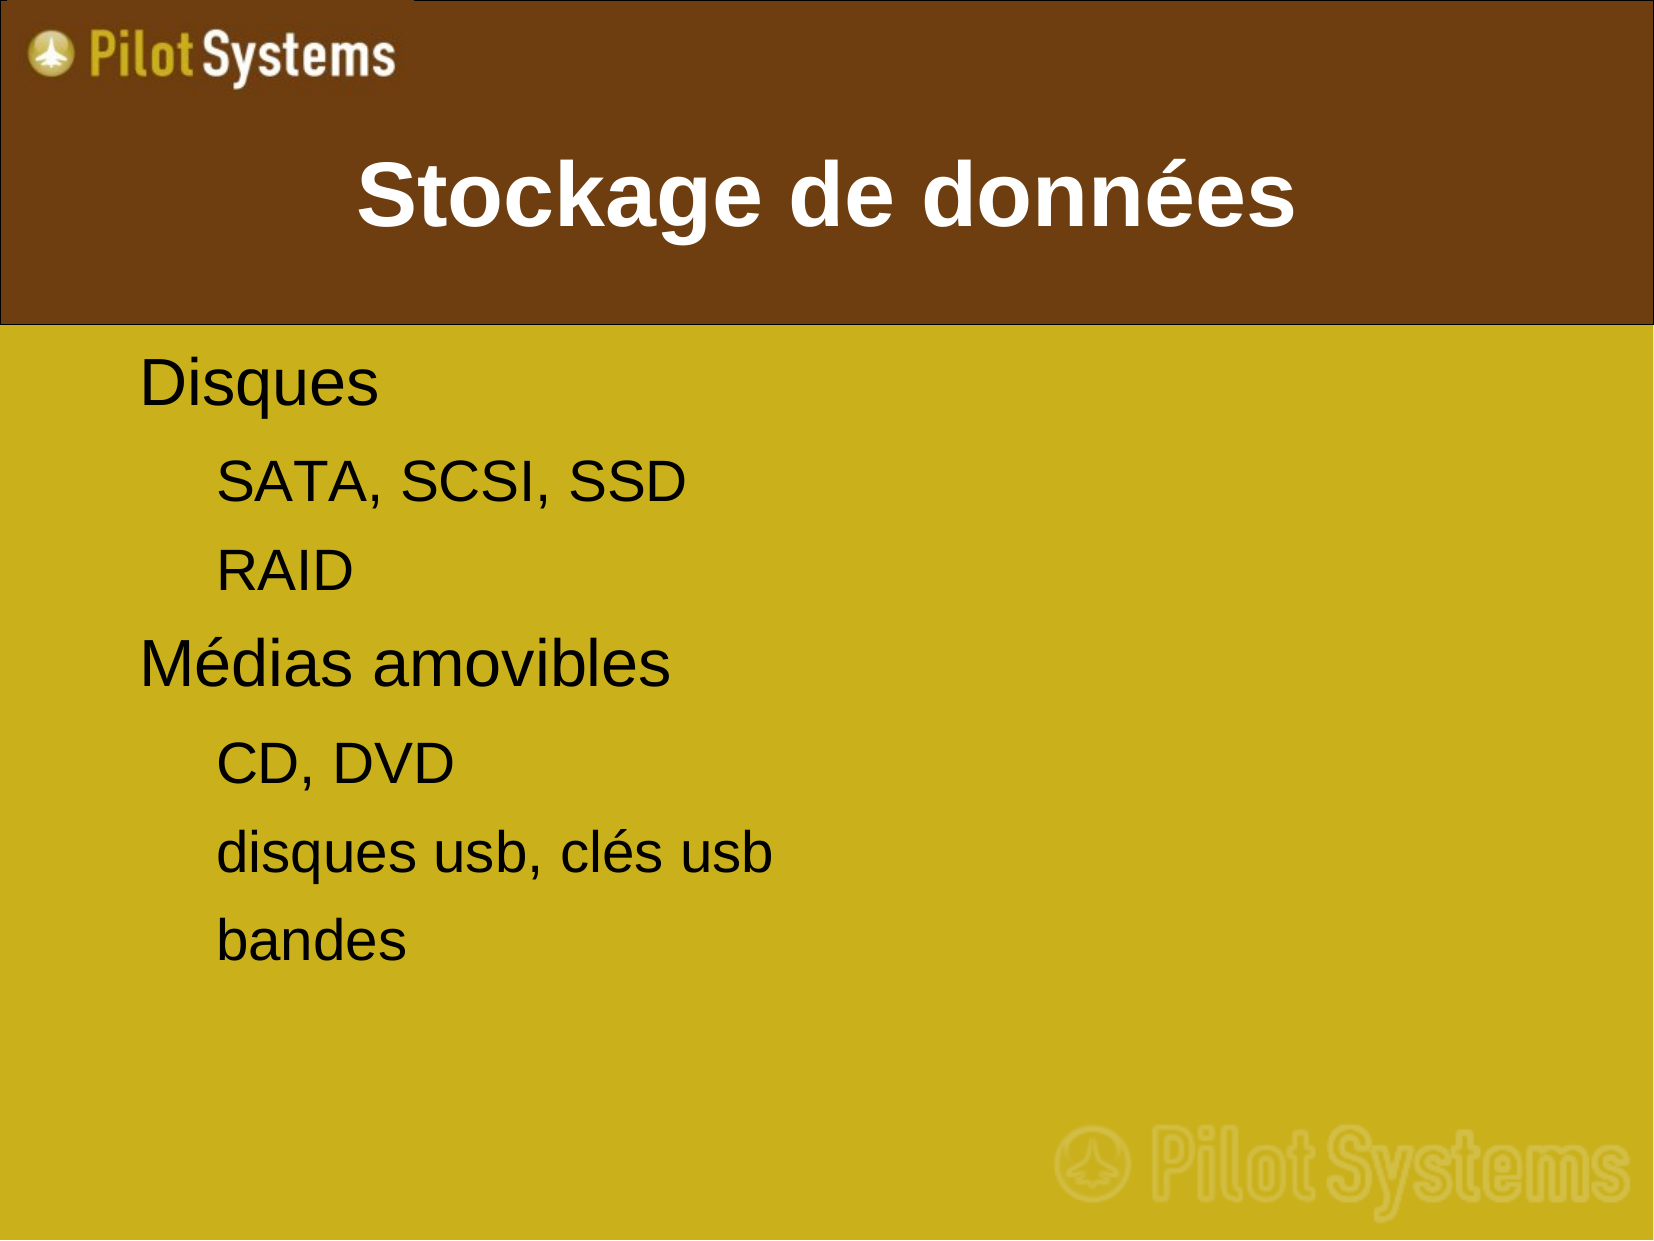

# Stockage de données
Disques
SATA, SCSI, SSD
RAID
Médias amovibles
CD, DVD
disques usb, clés usb
bandes